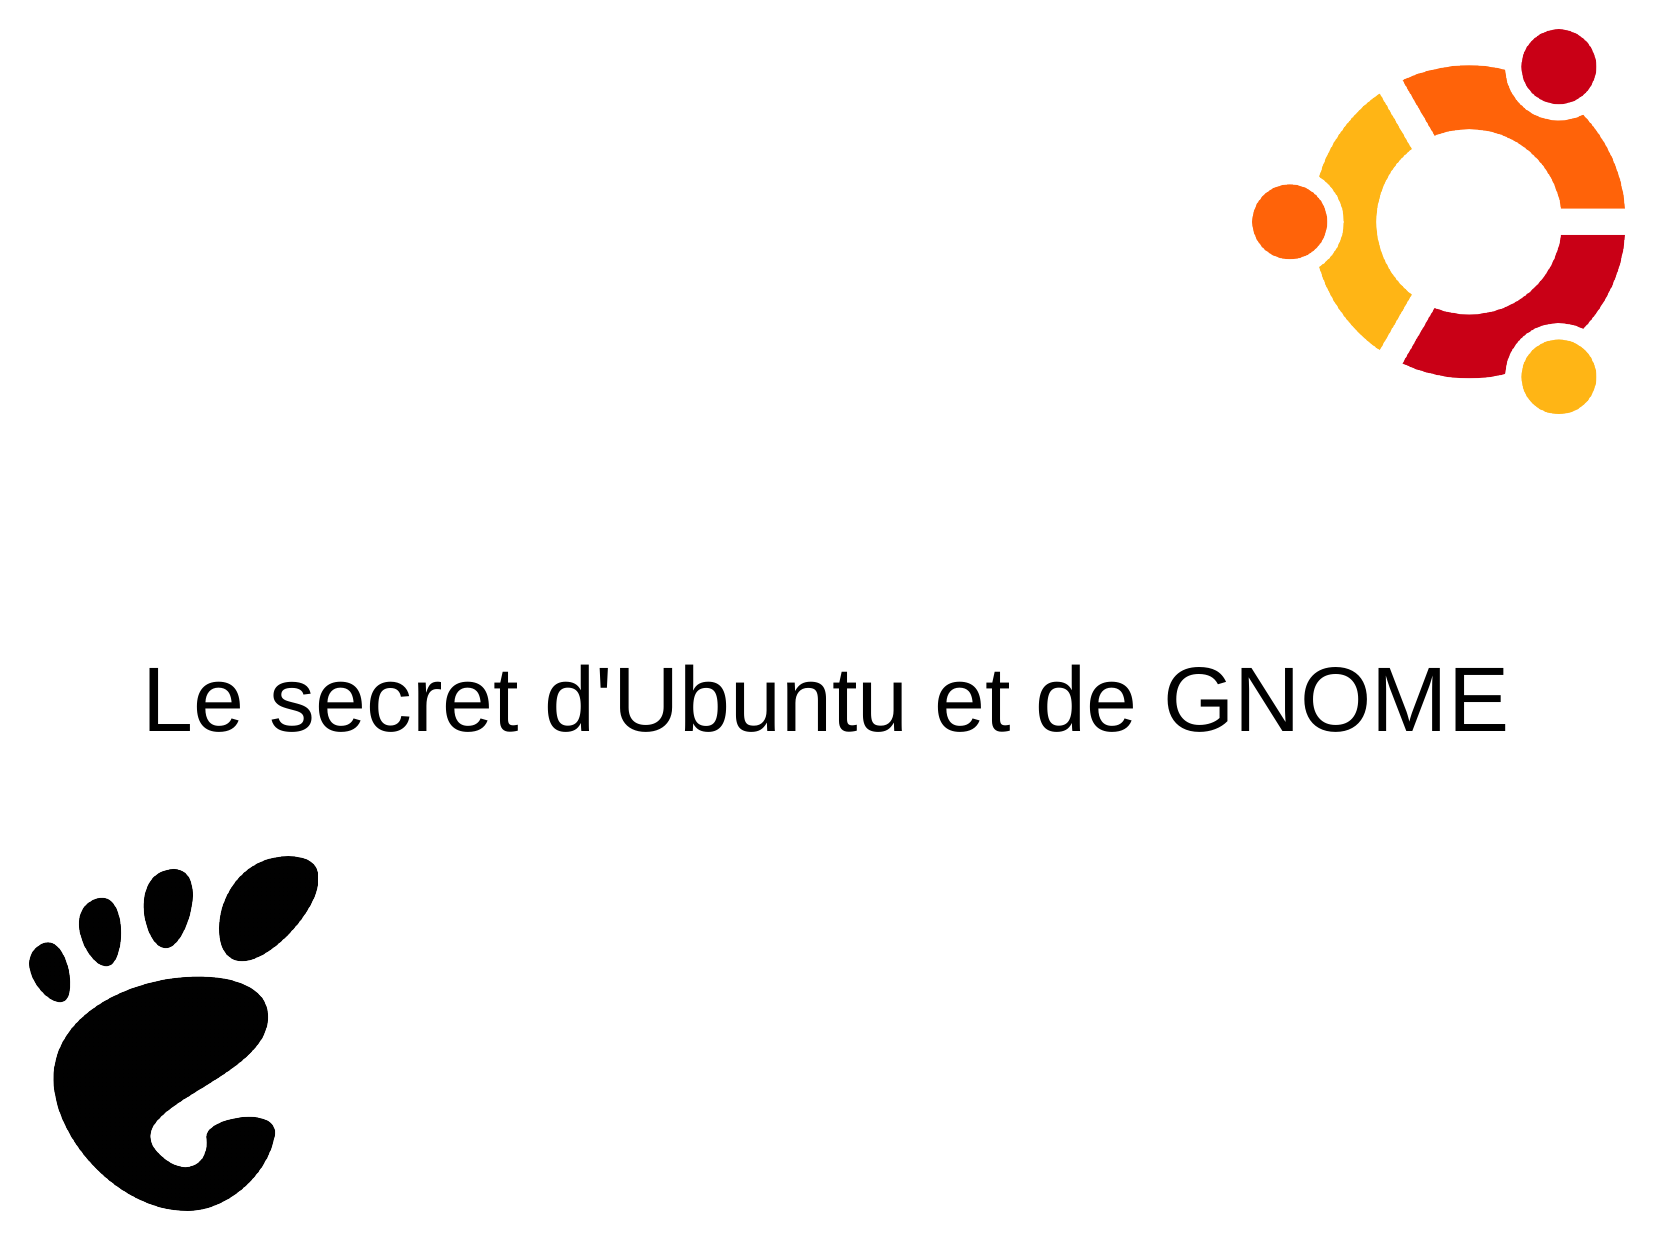

#
Le secret d'Ubuntu et de GNOME